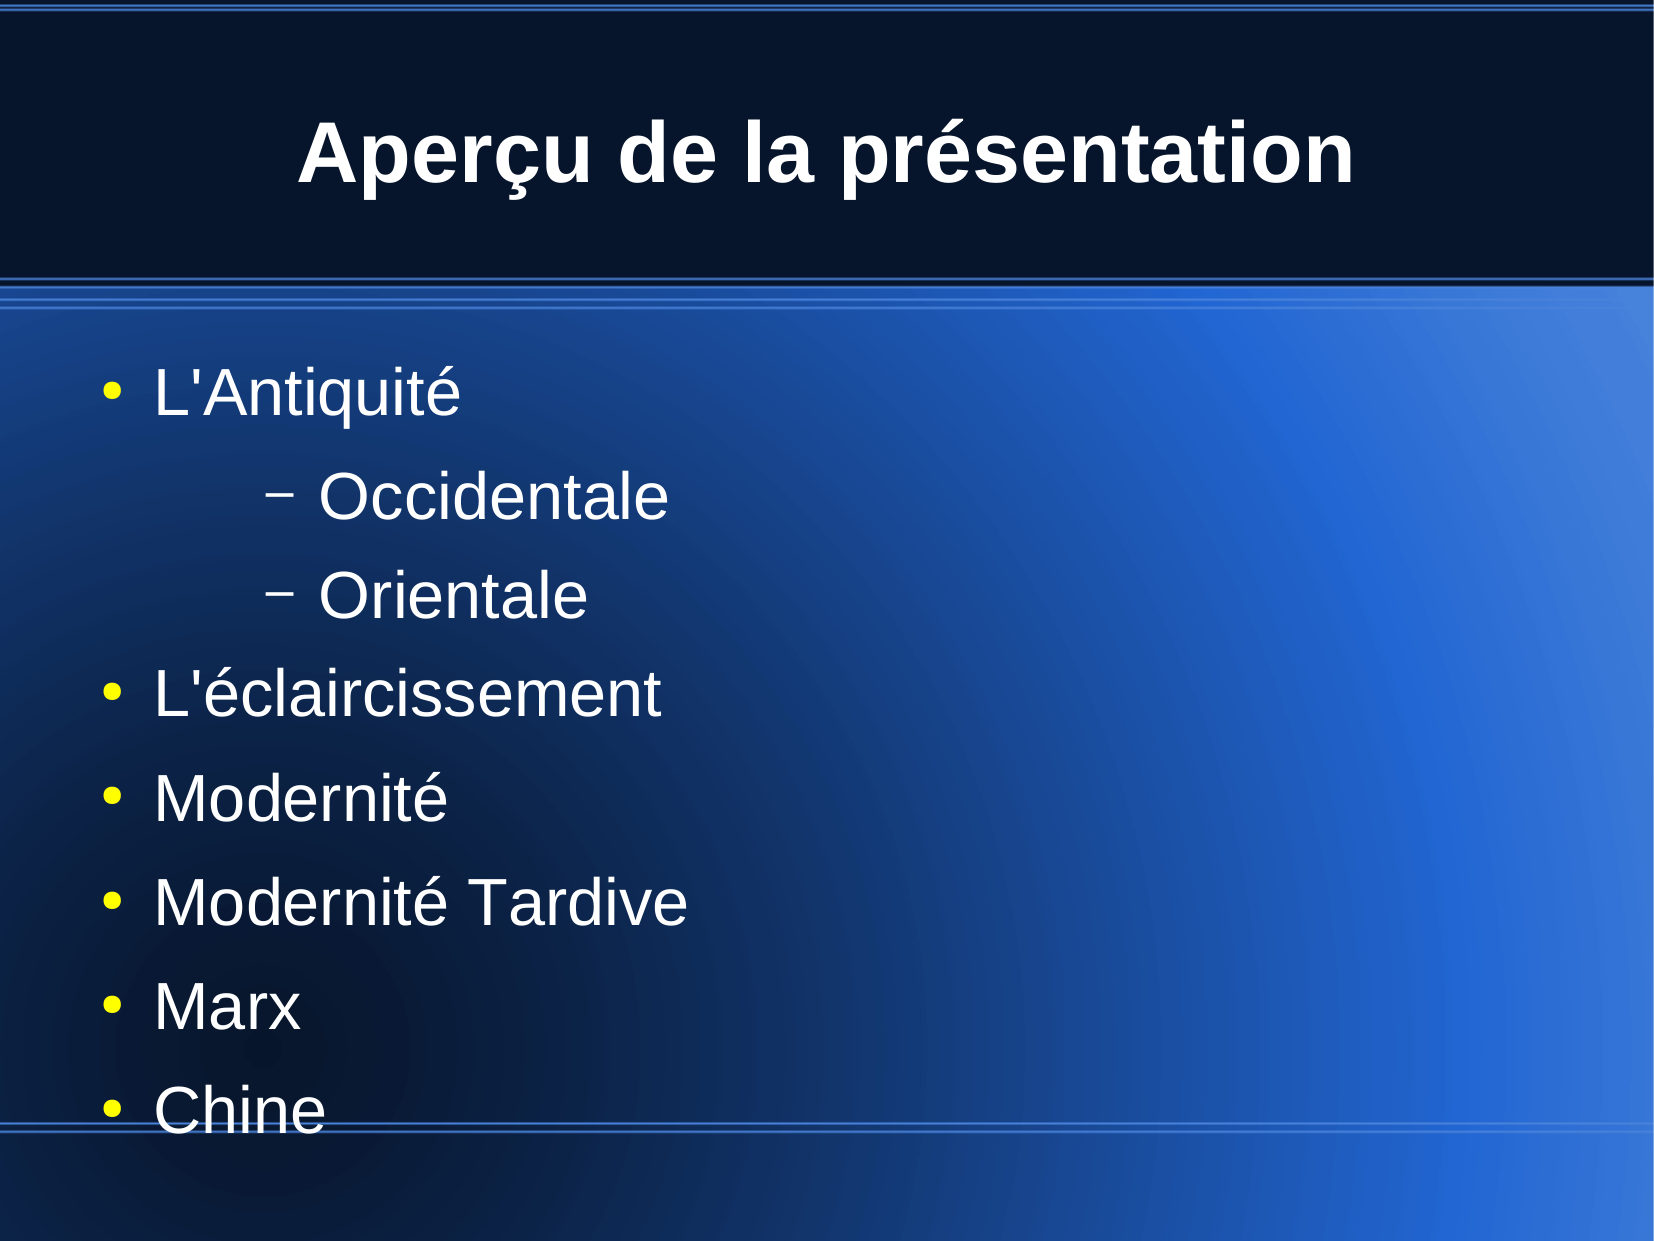

# Aperçu de la présentation
L'Antiquité
Occidentale
Orientale
L'éclaircissement
Modernité
Modernité Tardive
Marx
Chine